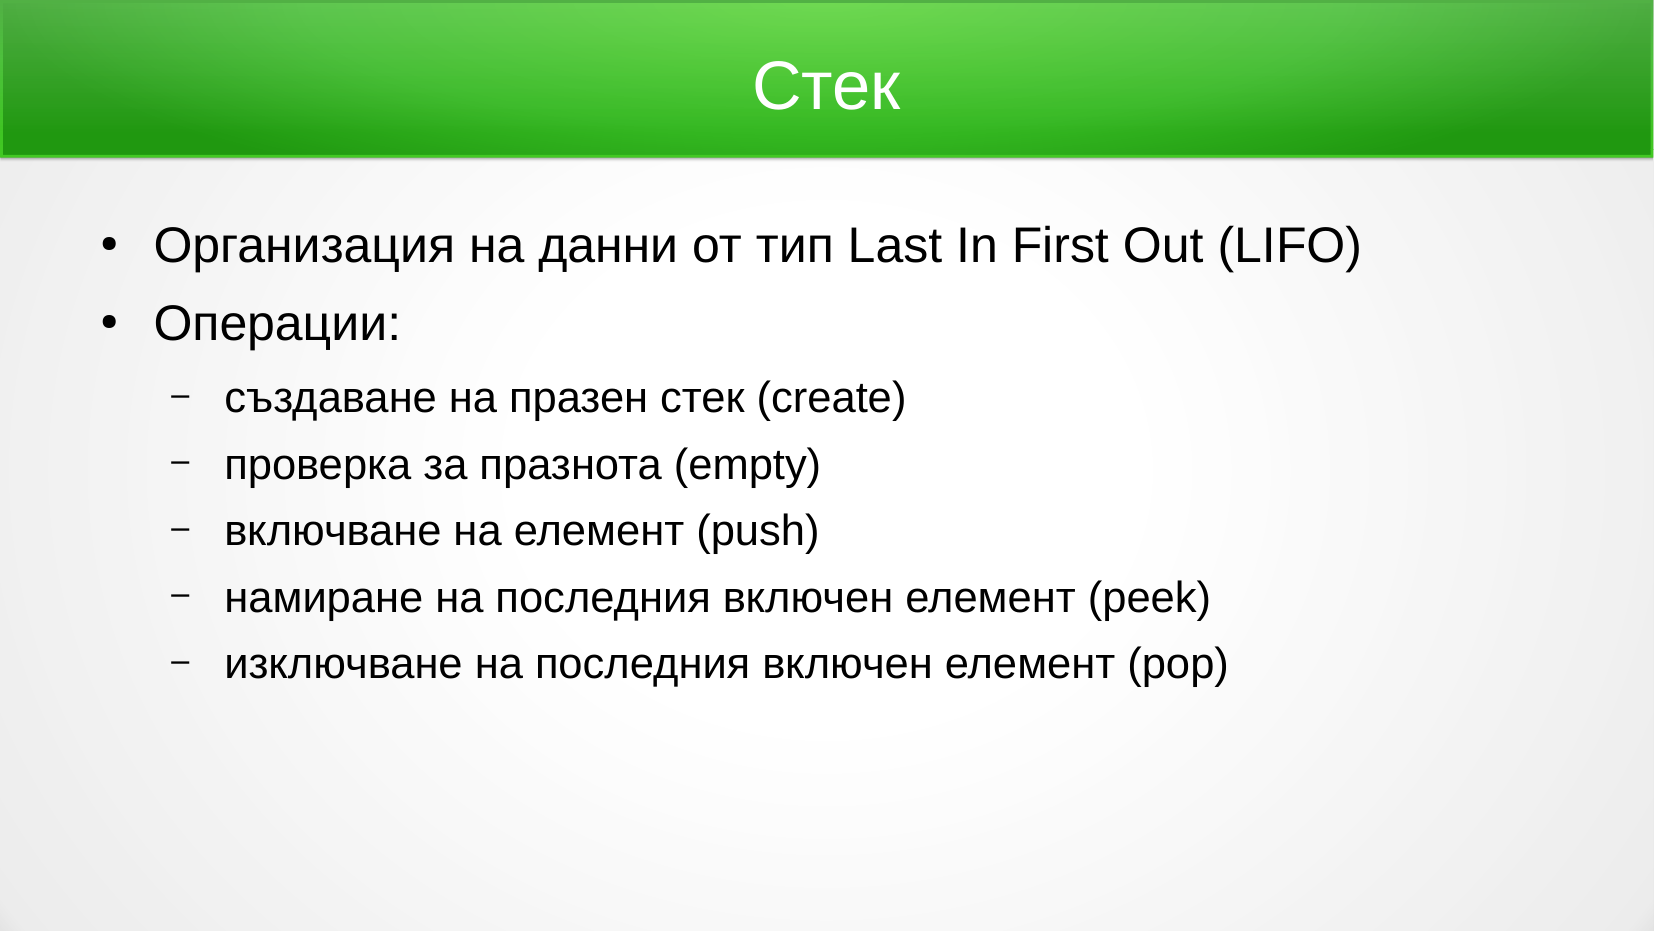

# Стек
Организация на данни от тип Last In First Out (LIFO)
Операции:
създаване на празен стек (create)
проверка за празнота (empty)
включване на елемент (push)
намиране на последния включен елемент (peek)
изключване на последния включен елемент (pop)